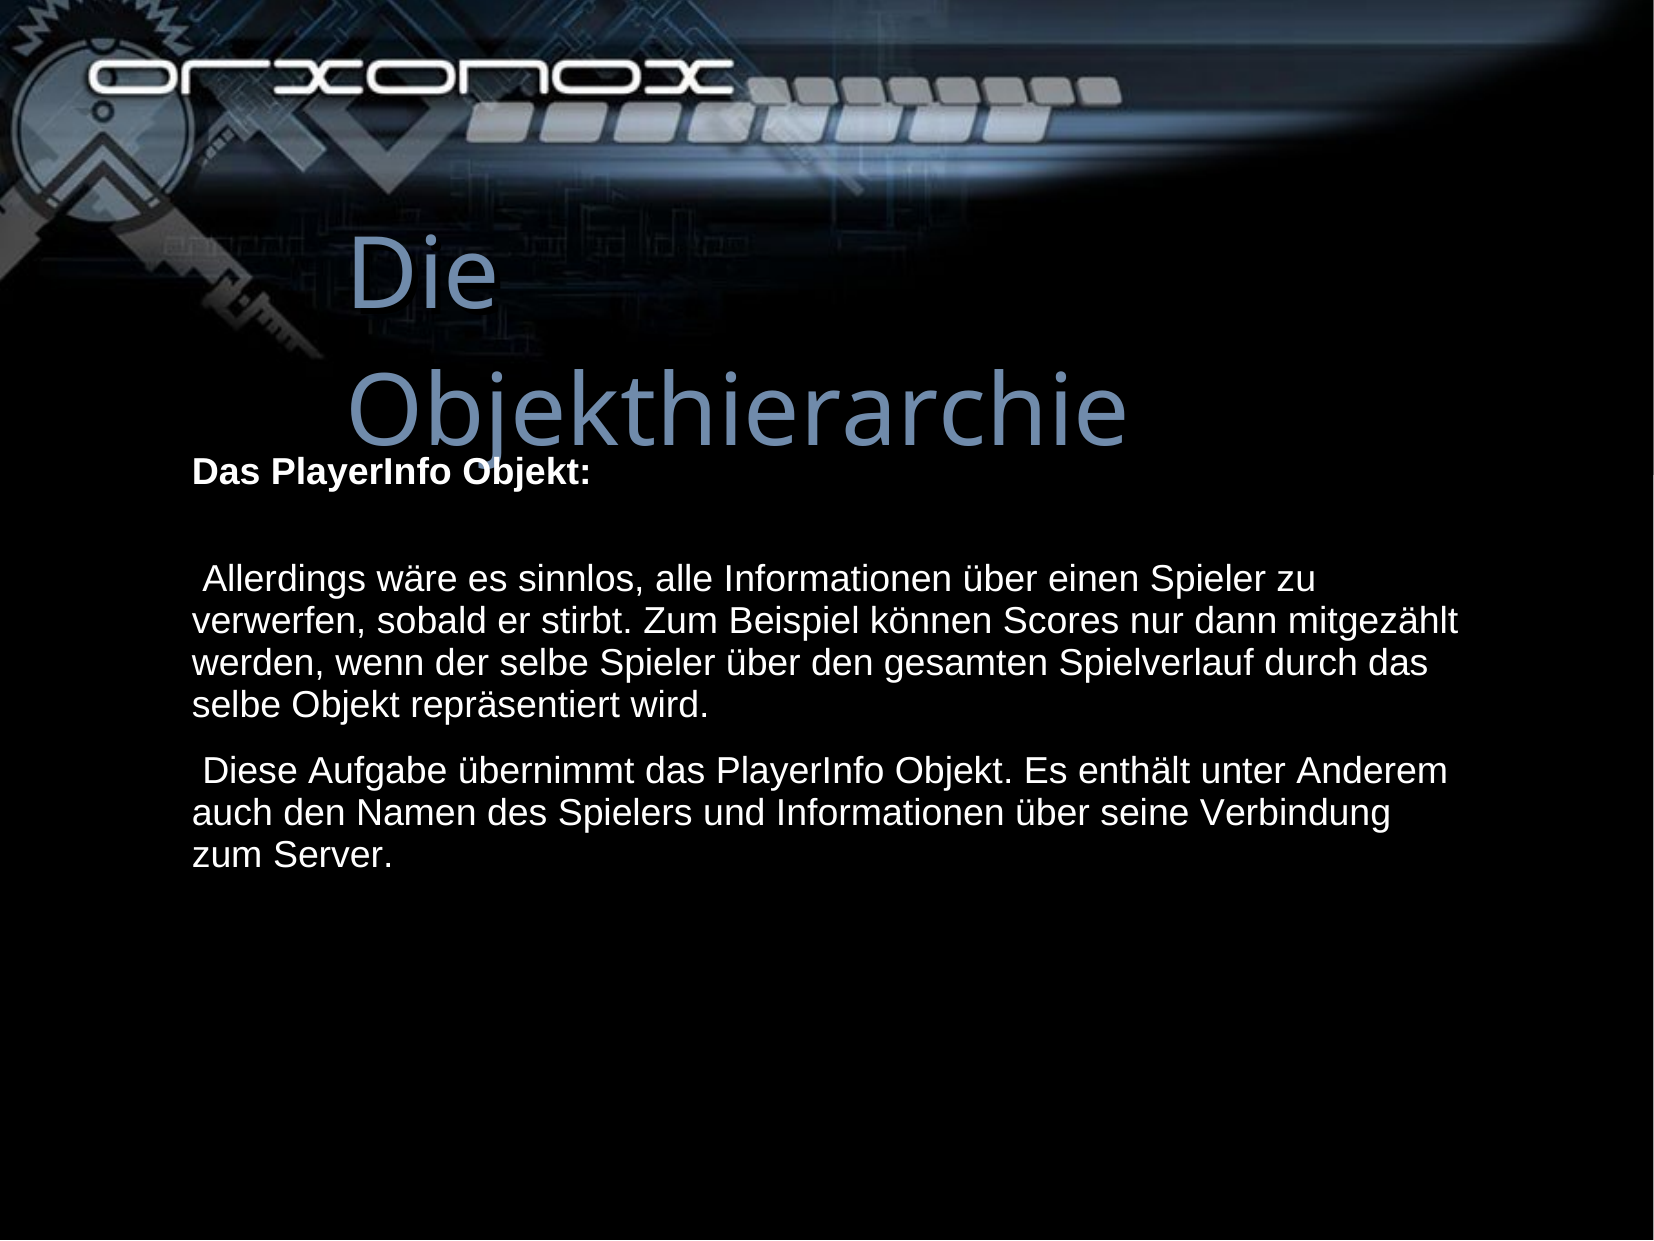

Die Objekthierarchie
Das PlayerInfo Objekt:
 Allerdings wäre es sinnlos, alle Informationen über einen Spieler zu verwerfen, sobald er stirbt. Zum Beispiel können Scores nur dann mitgezählt werden, wenn der selbe Spieler über den gesamten Spielverlauf durch das selbe Objekt repräsentiert wird.
 Diese Aufgabe übernimmt das PlayerInfo Objekt. Es enthält unter Anderem auch den Namen des Spielers und Informationen über seine Verbindung zum Server.